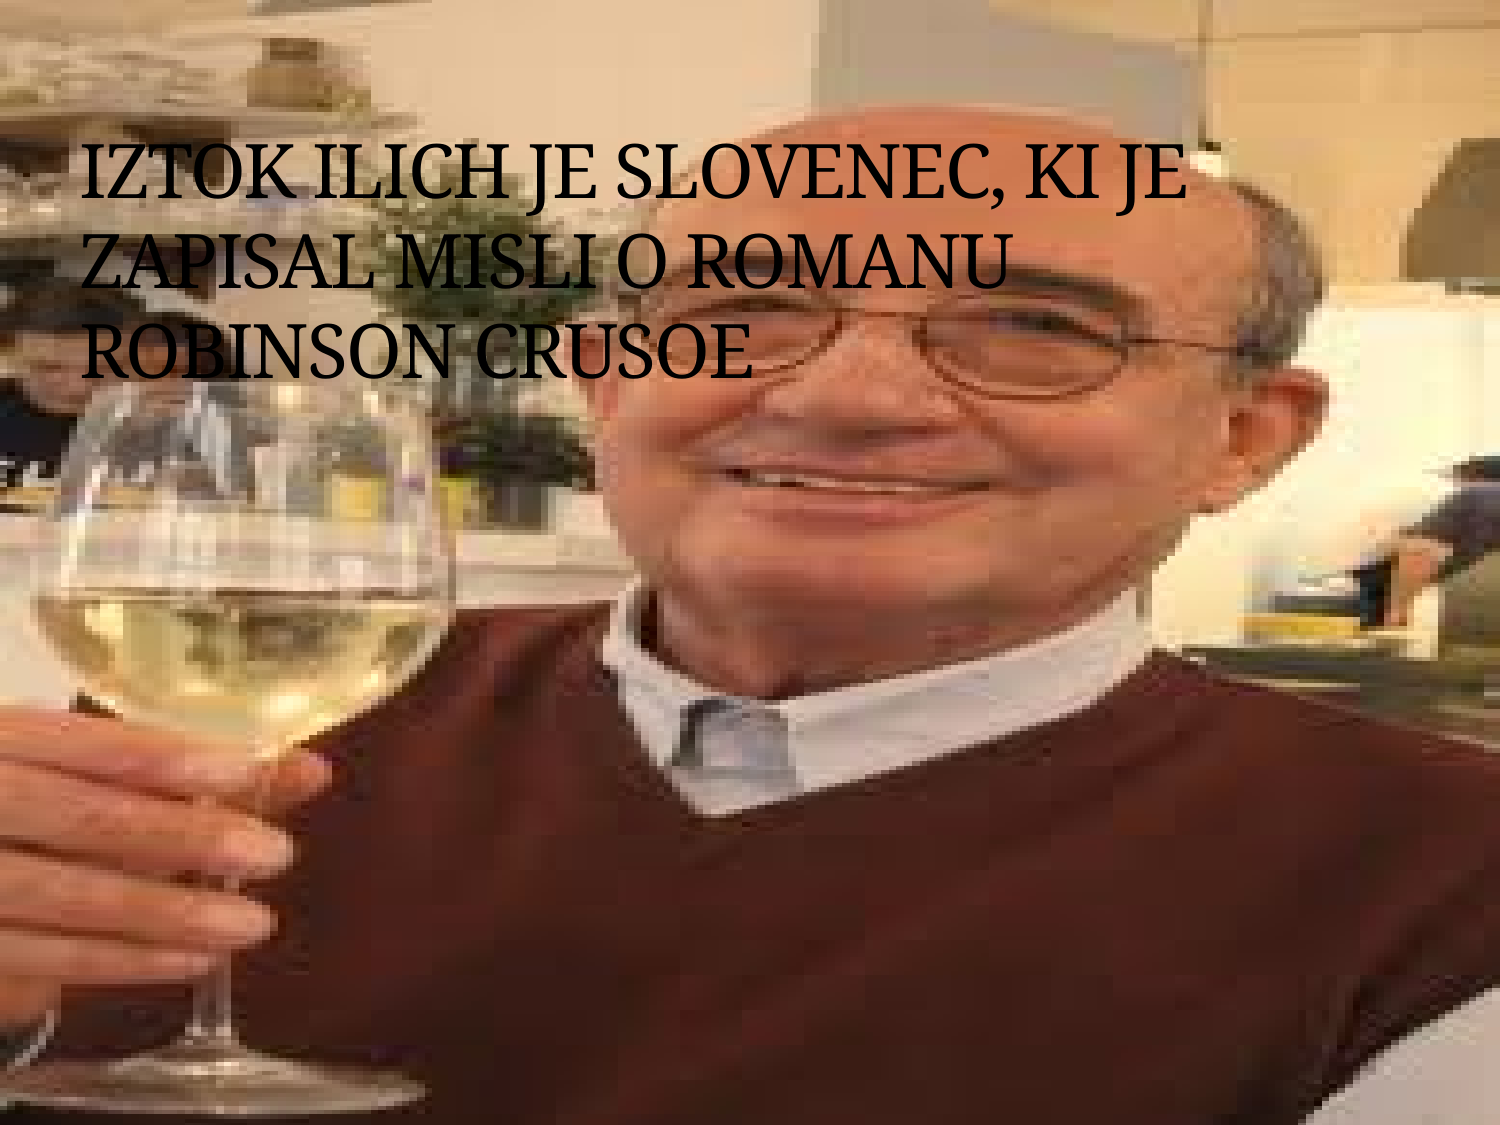

IZTOK ILICH JE SLOVENEC, KI JE ZAPISAL MISLI O ROMANU ROBINSON CRUSOE
#